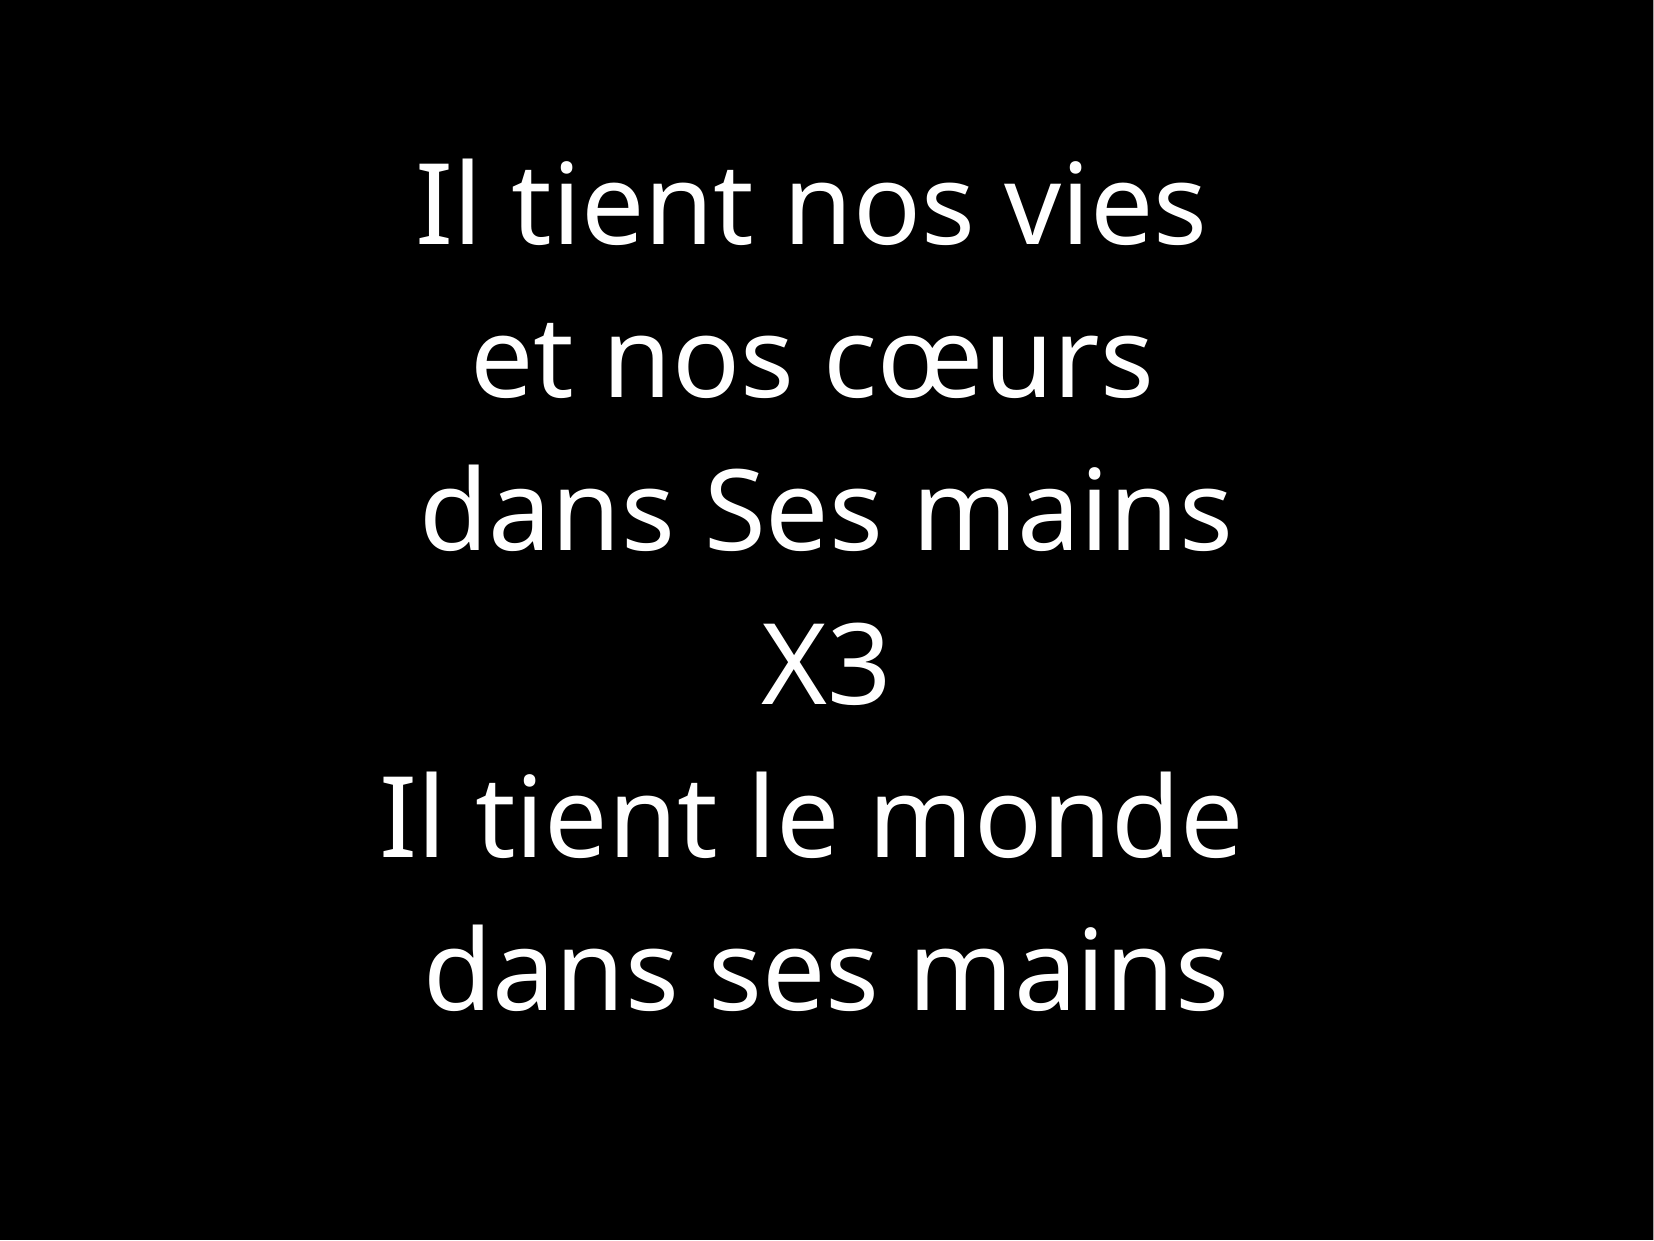

# Il tient nos vies
et nos cœurs
dans Ses mains
X3
Il tient le monde
dans ses mains